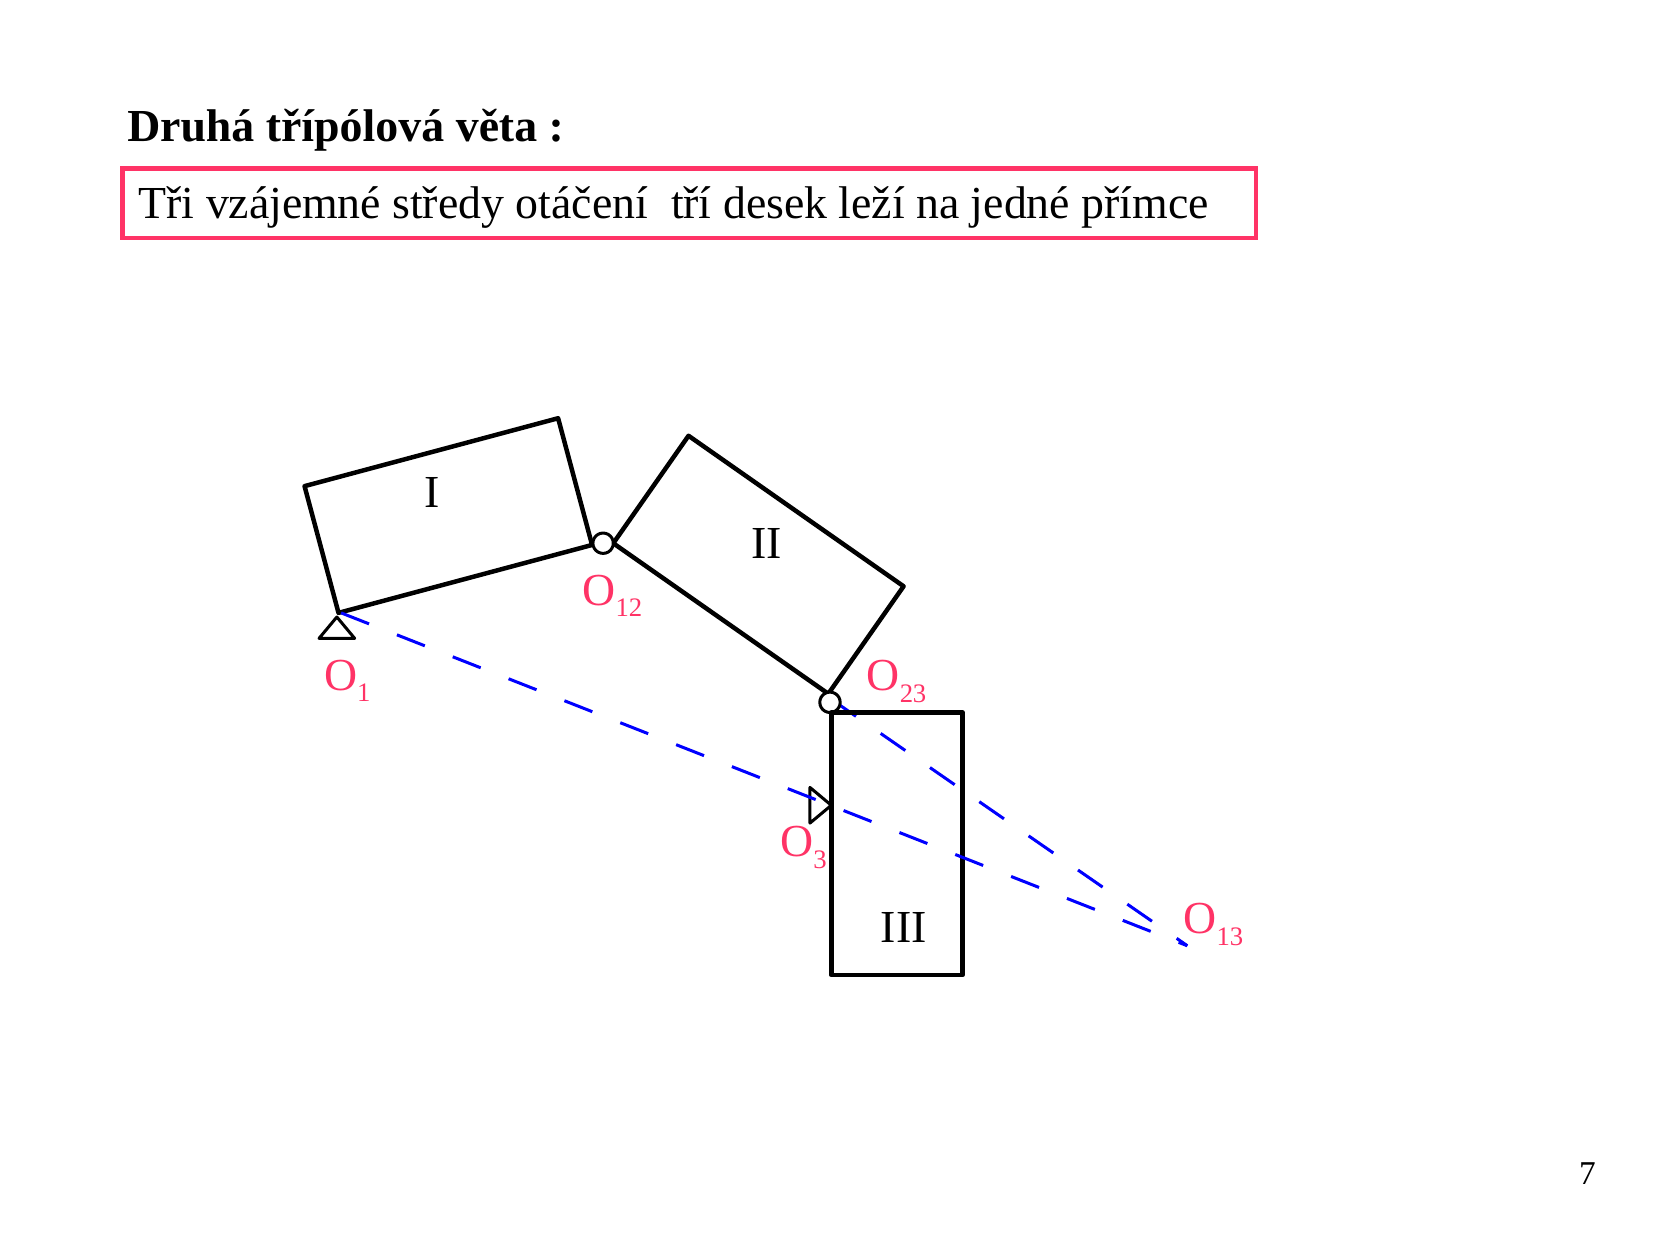

Druhá třípólová věta :
Tři vzájemné středy otáčení tří desek leží na jedné přímce
I
II
O12
O1
O23
O3
O13
III
7